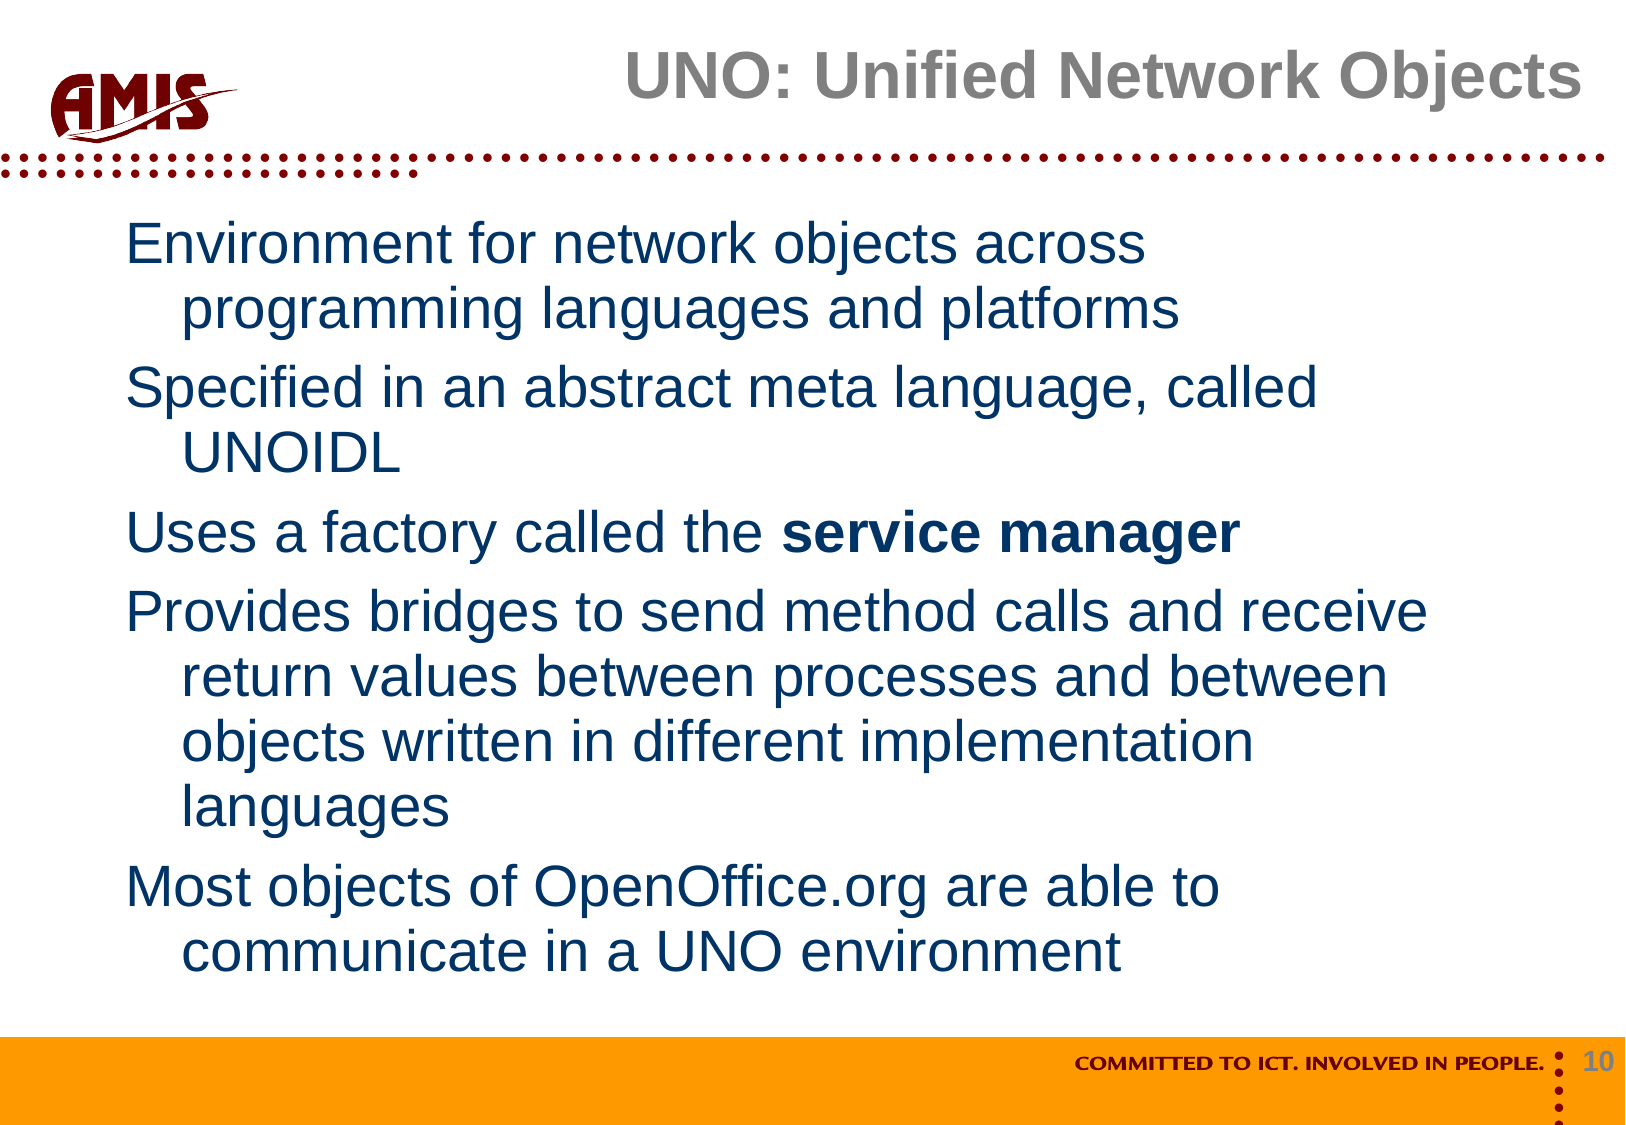

# UNO: Unified Network Objects
Environment for network objects across programming languages and platforms
Specified in an abstract meta language, called UNOIDL
Uses a factory called the service manager
Provides bridges to send method calls and receive return values between processes and between objects written in different implementation languages
Most objects of OpenOffice.org are able to communicate in a UNO environment